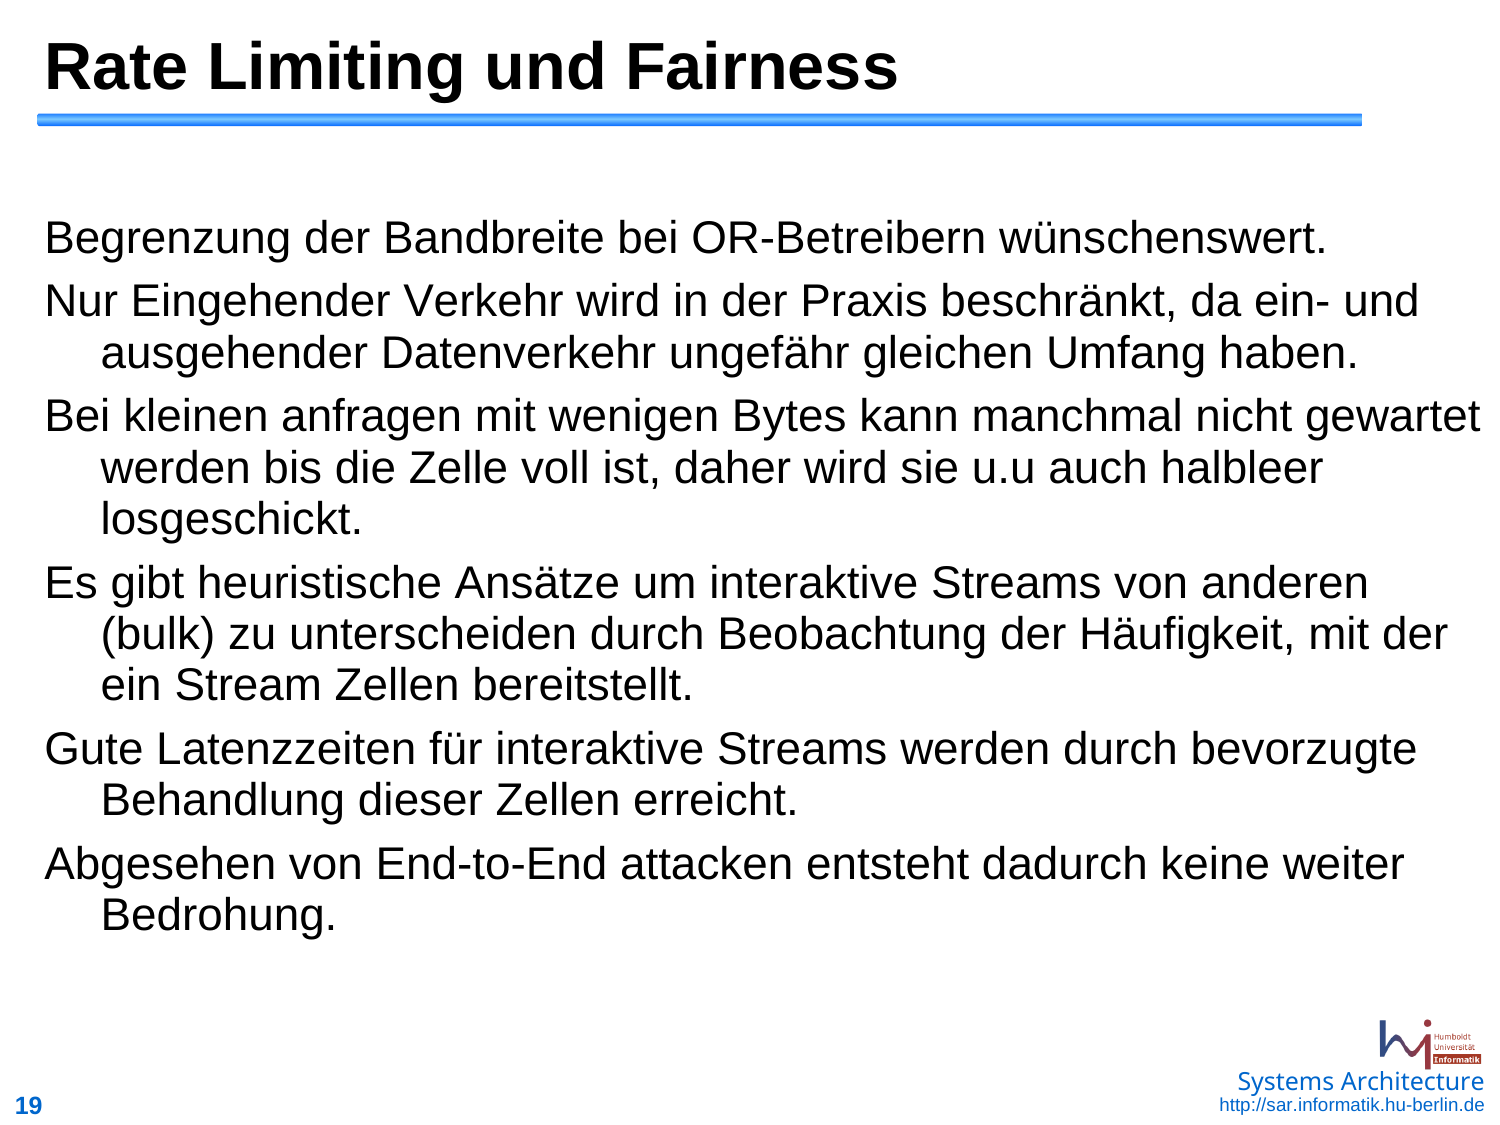

# Rate Limiting und Fairness
Begrenzung der Bandbreite bei OR-Betreibern wünschenswert.
Nur Eingehender Verkehr wird in der Praxis beschränkt, da ein- und ausgehender Datenverkehr ungefähr gleichen Umfang haben.
Bei kleinen anfragen mit wenigen Bytes kann manchmal nicht gewartet werden bis die Zelle voll ist, daher wird sie u.u auch halbleer losgeschickt.
Es gibt heuristische Ansätze um interaktive Streams von anderen (bulk) zu unterscheiden durch Beobachtung der Häufigkeit, mit der ein Stream Zellen bereitstellt.
Gute Latenzzeiten für interaktive Streams werden durch bevorzugte Behandlung dieser Zellen erreicht.
Abgesehen von End-to-End attacken entsteht dadurch keine weiter Bedrohung.